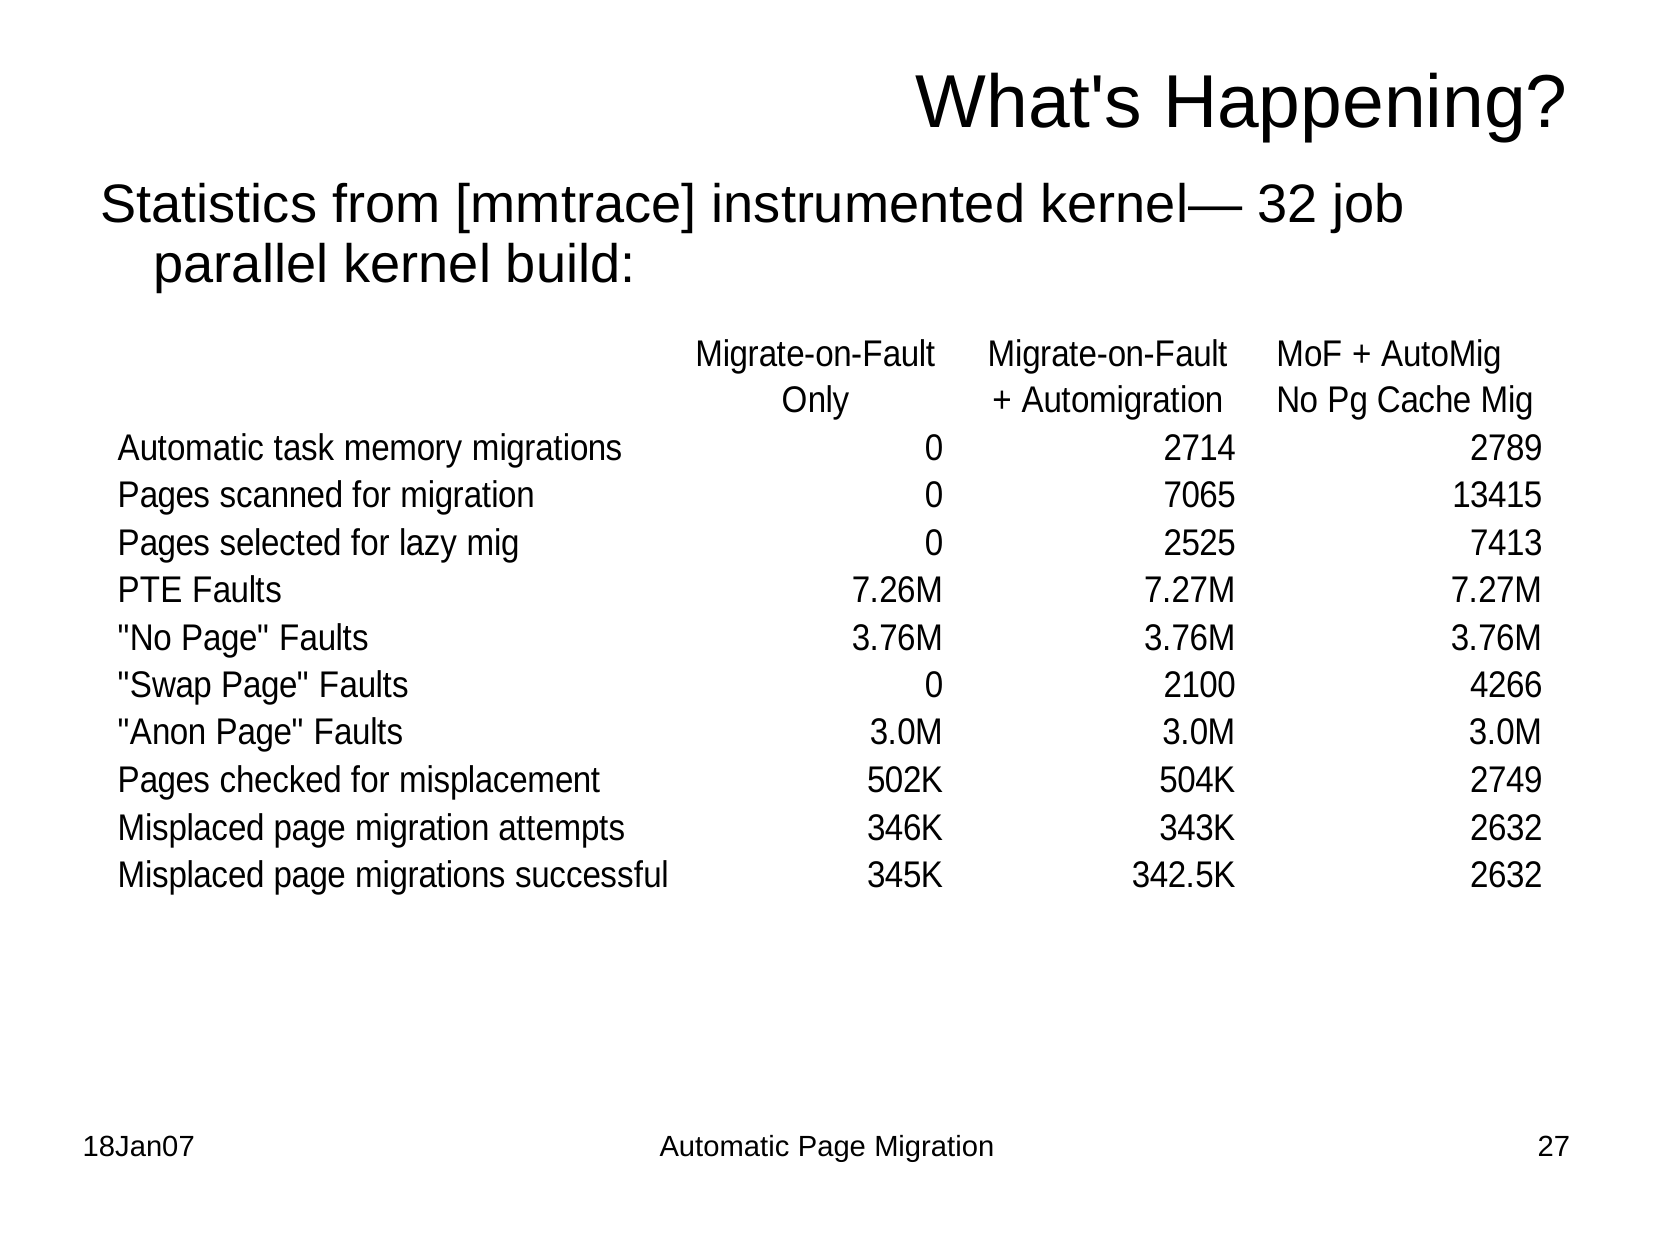

# What's Happening?
Statistics from [mmtrace] instrumented kernel— 32 job
parallel kernel build:
18Jan07
Automatic Page Migration
27